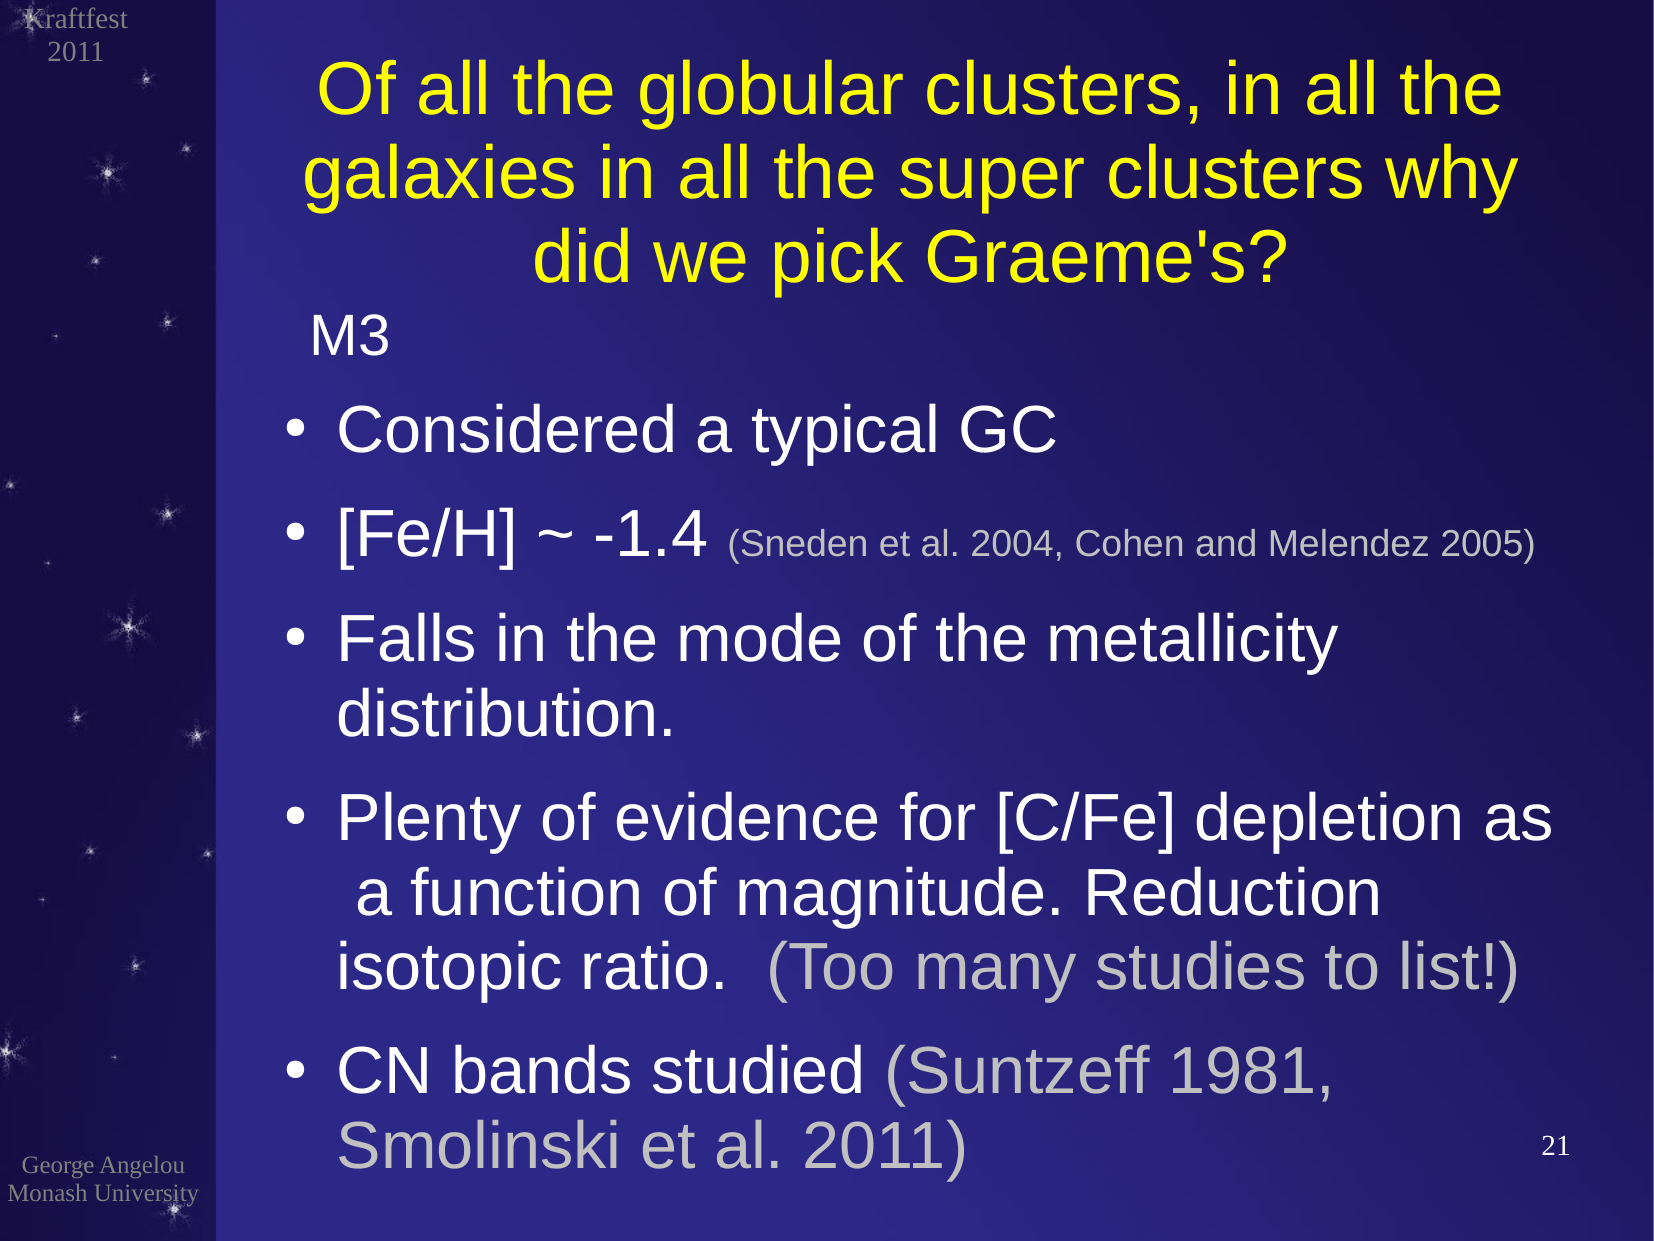

# Of all the globular clusters, in all the galaxies in all the super clusters why did we pick Graeme's?
M3
Considered a typical GC
[Fe/H] ~ -1.4 (Sneden et al. 2004, Cohen and Melendez 2005)
Falls in the mode of the metallicity distribution.
Plenty of evidence for [C/Fe] depletion as a function of magnitude. Reduction isotopic ratio. (Too many studies to list!)
CN bands studied (Suntzeff 1981, Smolinski et al. 2011)
21